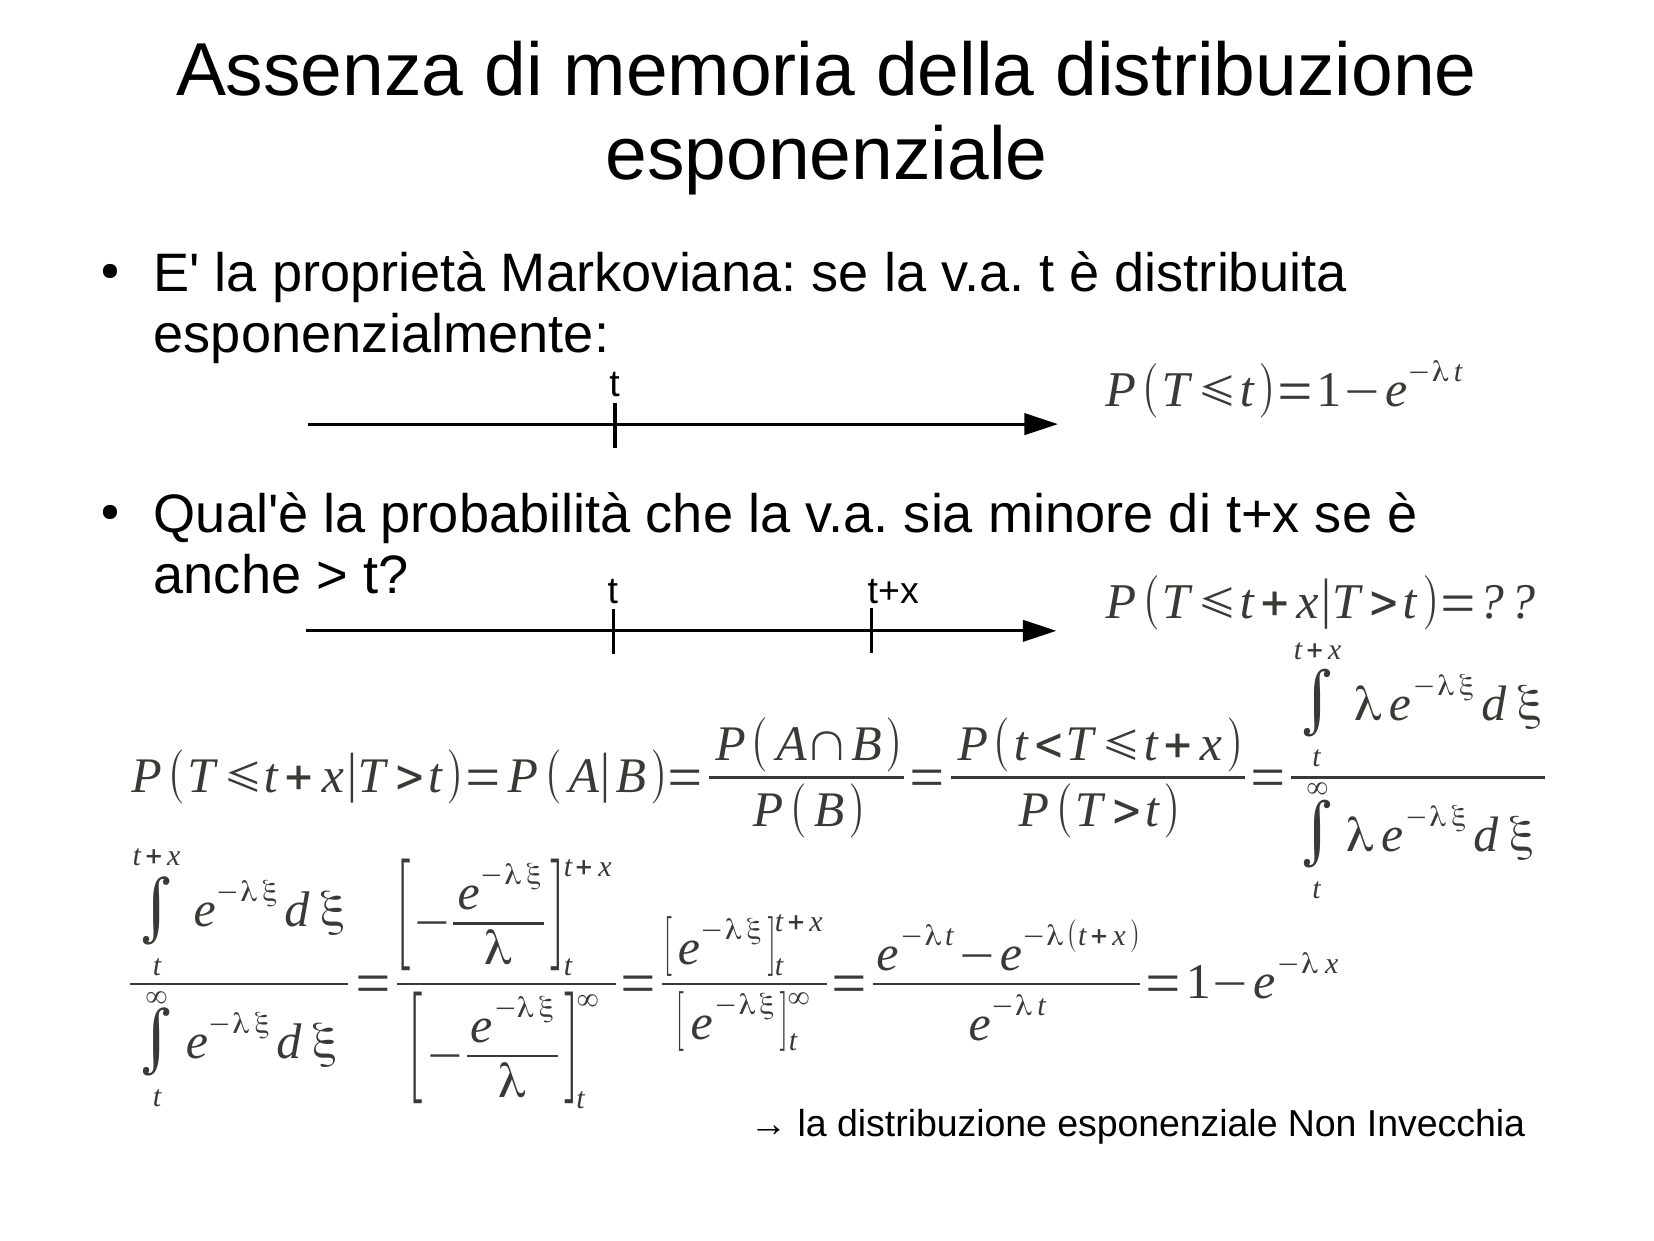

# Assenza di memoria della distribuzione esponenziale
E' la proprietà Markoviana: se la v.a. t è distribuita esponenzialmente:
Qual'è la probabilità che la v.a. sia minore di t+x se è anche > t?
t
t
t+x
→ la distribuzione esponenziale Non Invecchia